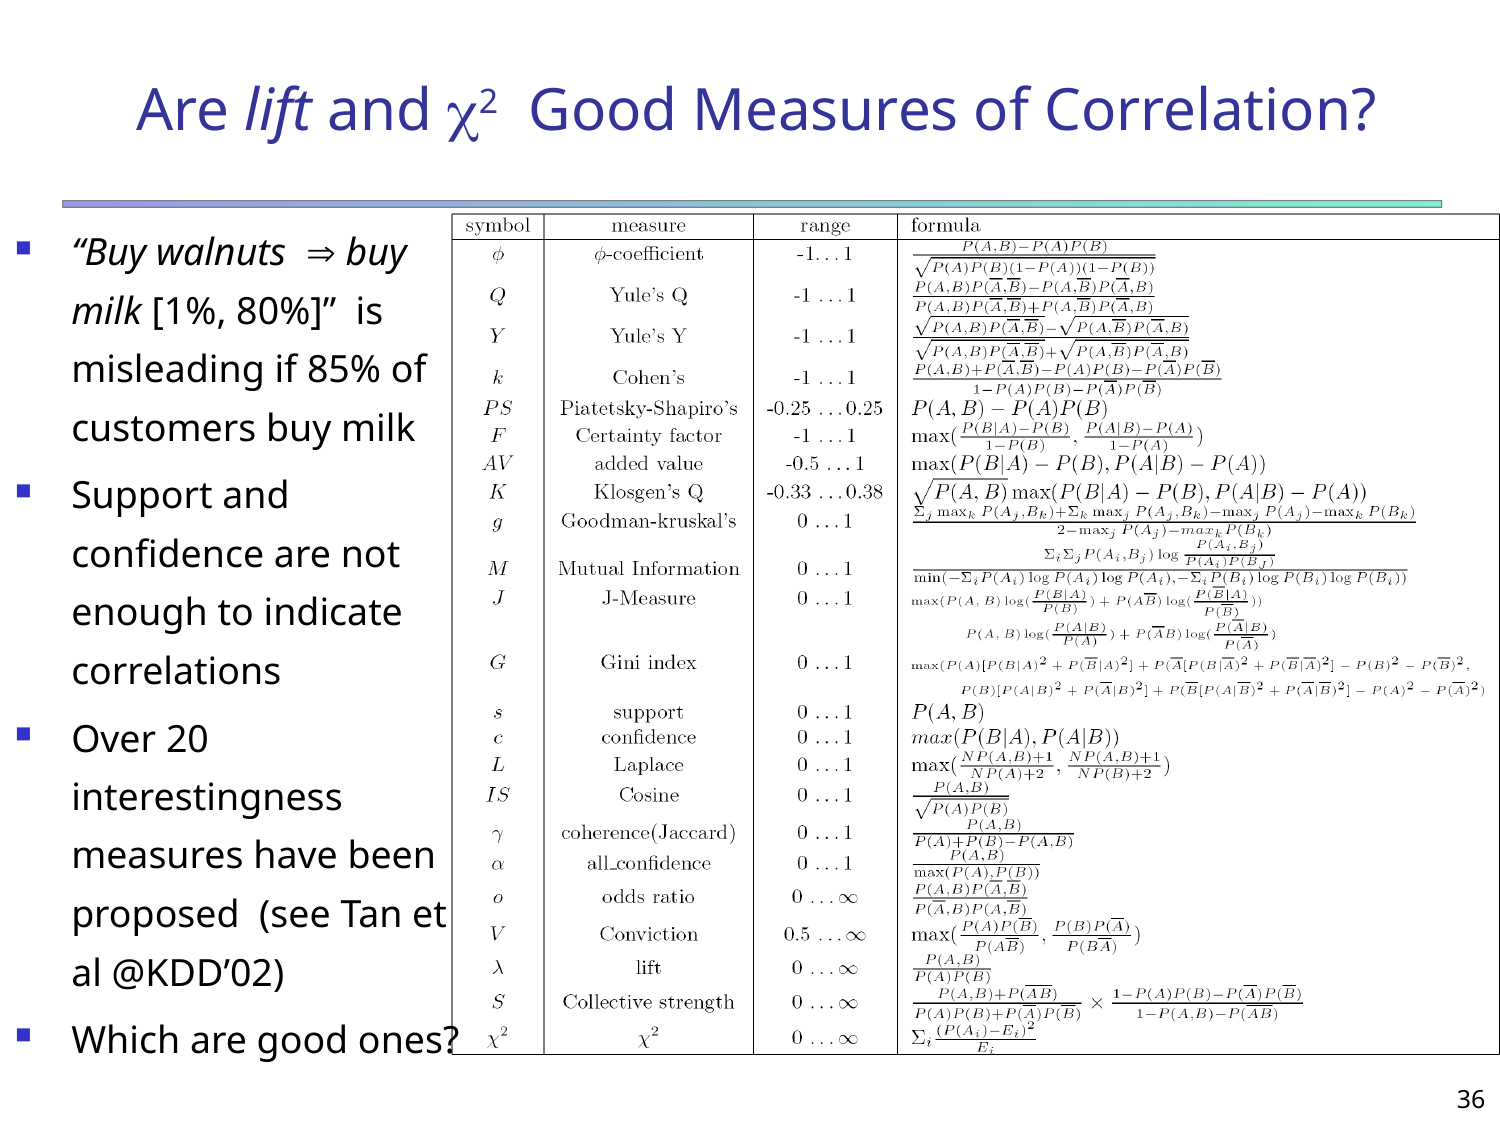

# Are lift and 2 Good Measures of Correlation?
“Buy walnuts  buy milk [1%, 80%]” is misleading if 85% of customers buy milk
Support and confidence are not enough to indicate correlations
Over 20 interestingness measures have been proposed (see Tan et al @KDD’02)
Which are good ones?